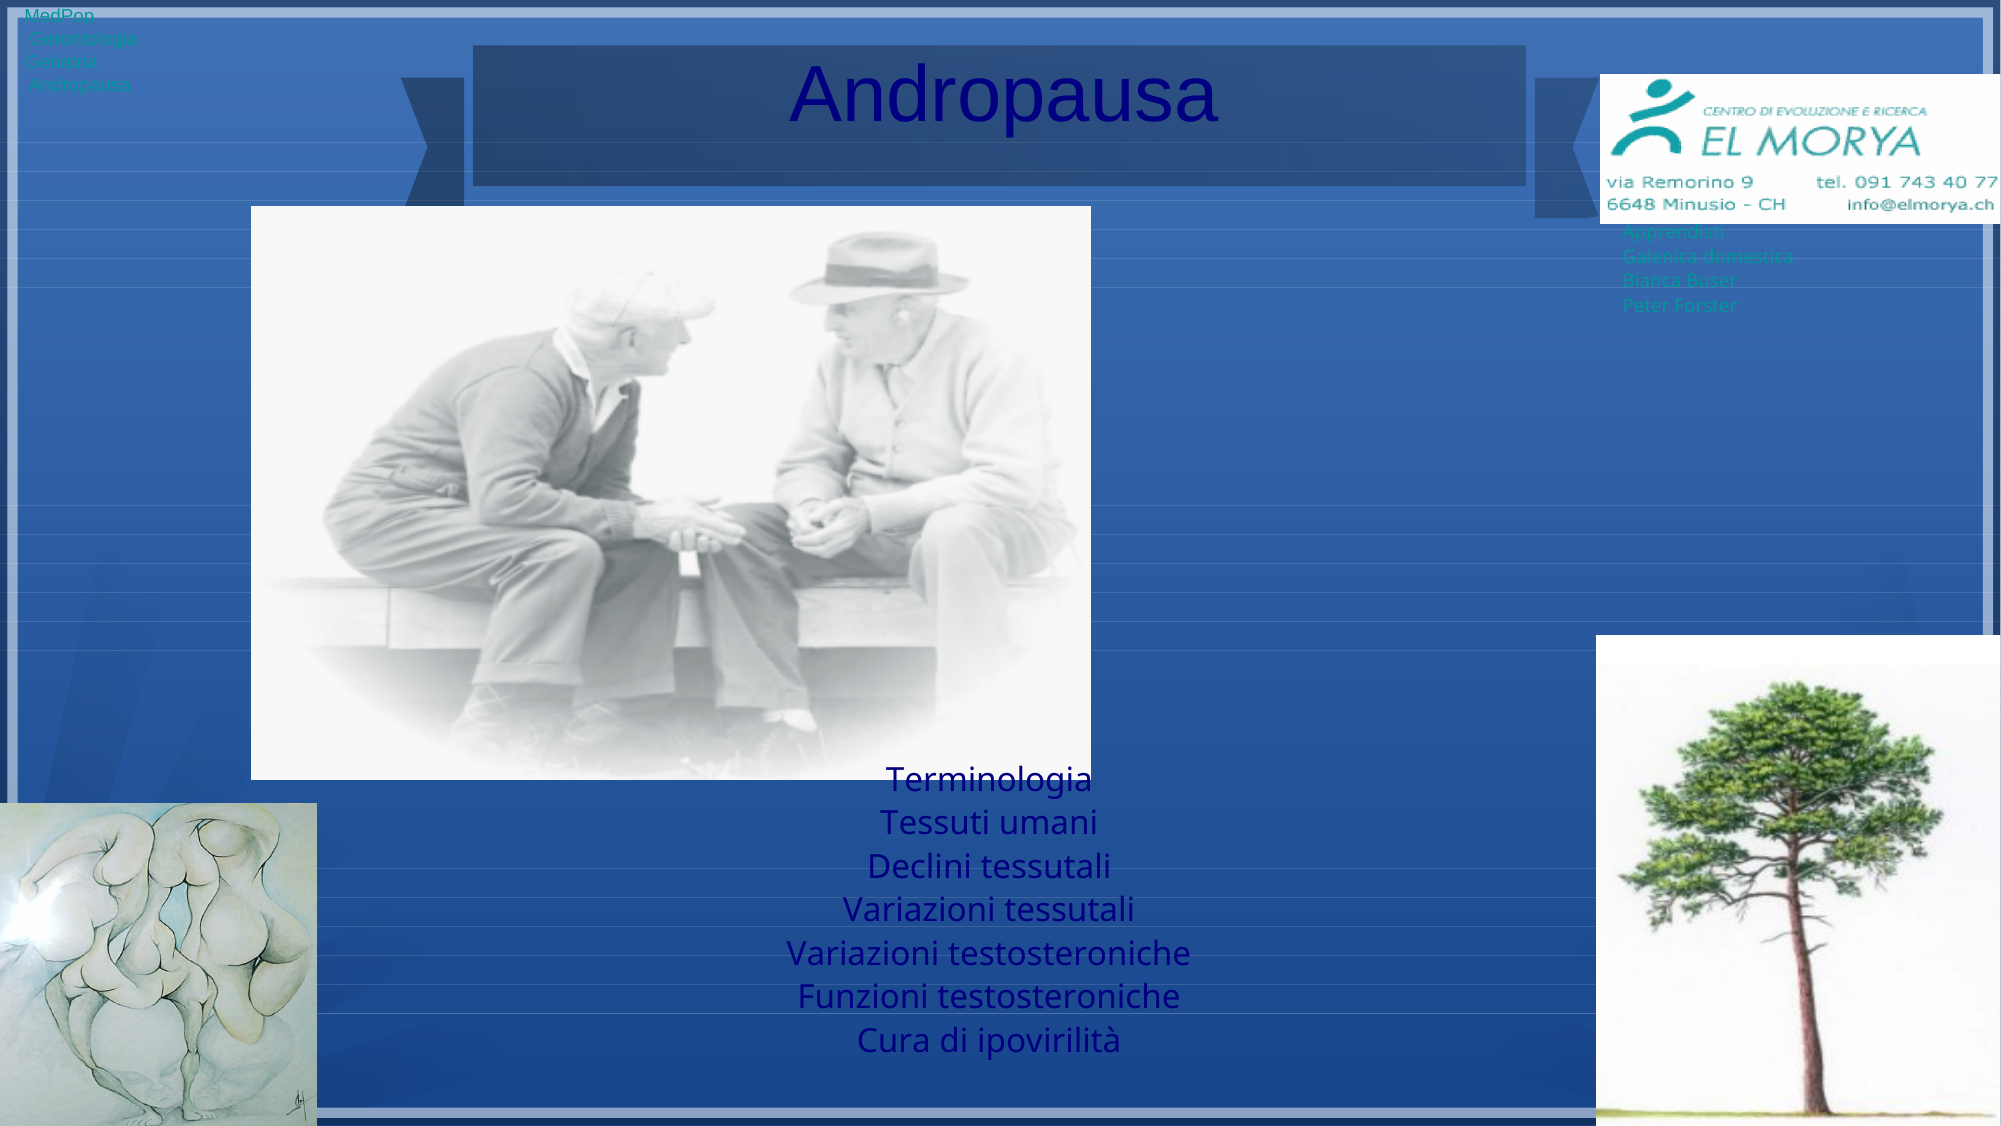

MedPop
# Andropausa
Gerontologia
Geriatria
Andropausa
Apprendisti
Galenica domestica
Bianca Buser
Peter Forster
Terminologia
Tessuti umani
Declini tessutali
Variazioni tessutali
Variazioni testosteroniche
Funzioni testosteroniche
Cura di ipovirilità